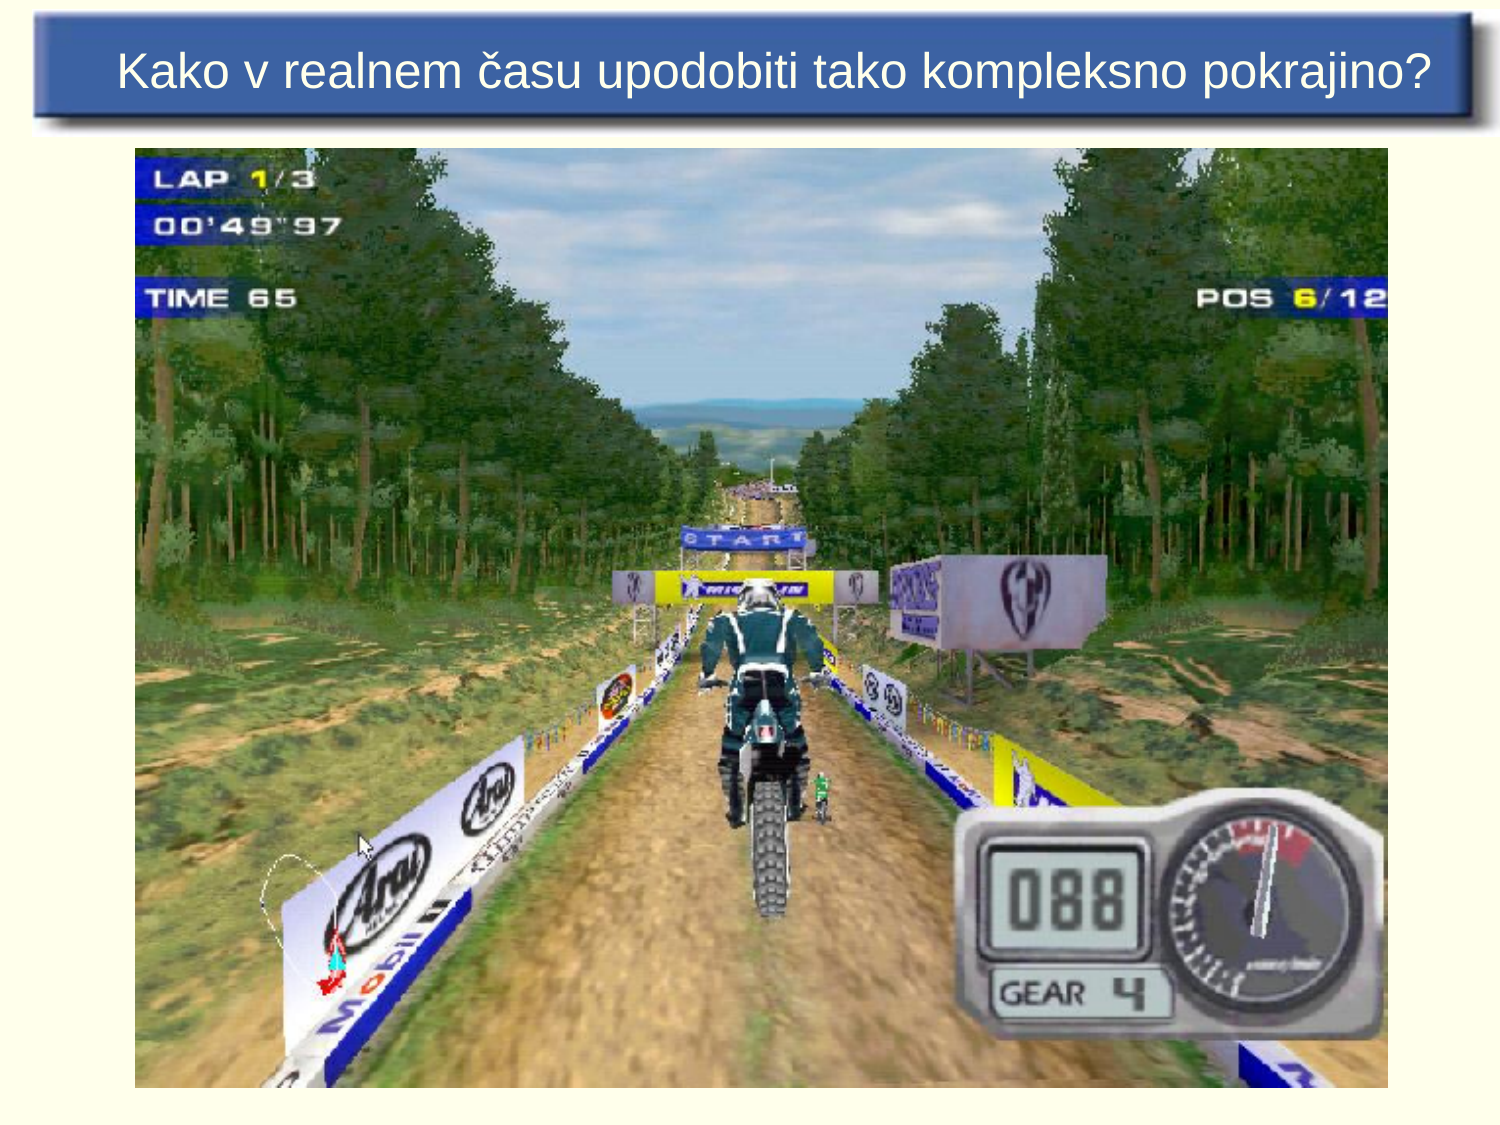

Kako v realnem času upodobiti tako kompleksno pokrajino?